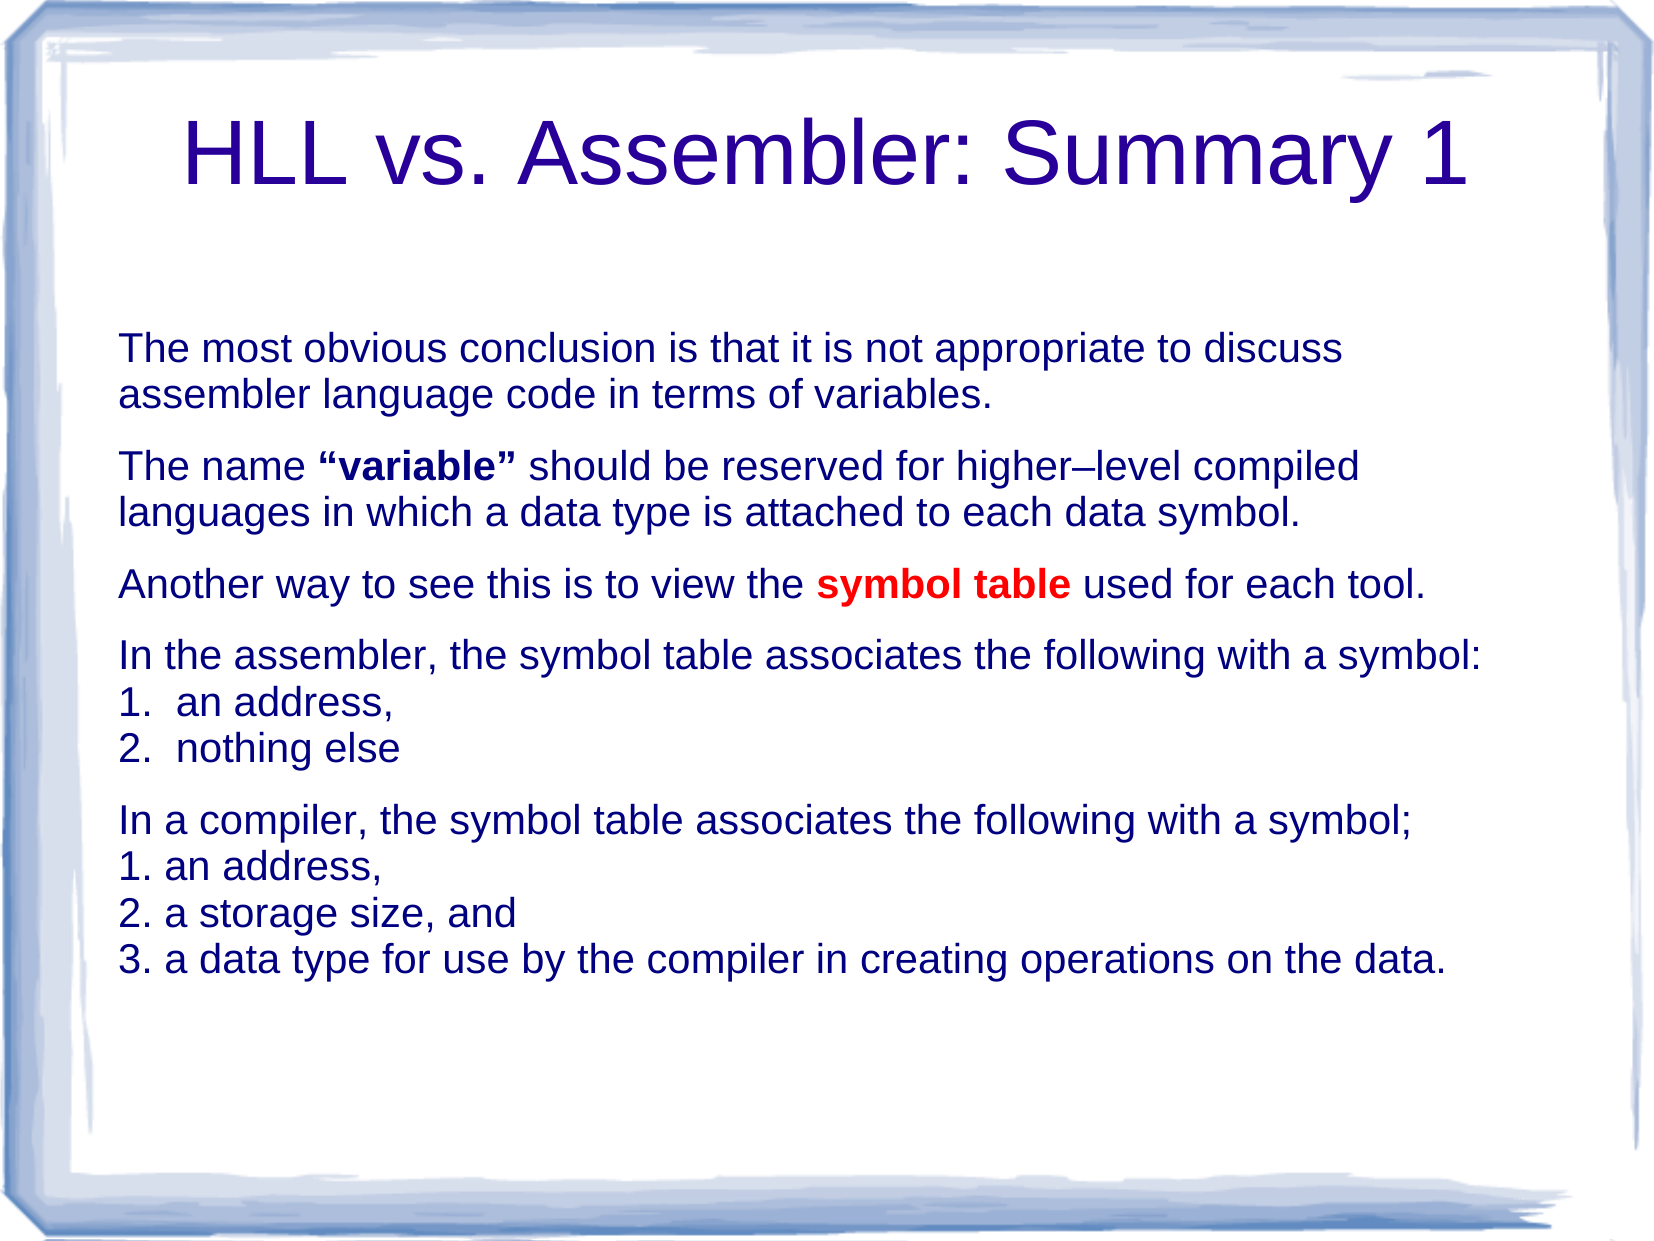

# HLL vs. Assembler: Summary 1
The most obvious conclusion is that it is not appropriate to discuss
assembler language code in terms of variables.
The name “variable” should be reserved for higher–level compiled
languages in which a data type is attached to each data symbol.
Another way to see this is to view the symbol table used for each tool.
In the assembler, the symbol table associates the following with a symbol:
1. an address,
2. nothing else
In a compiler, the symbol table associates the following with a symbol;
1. an address,
2. a storage size, and
3. a data type for use by the compiler in creating operations on the data.